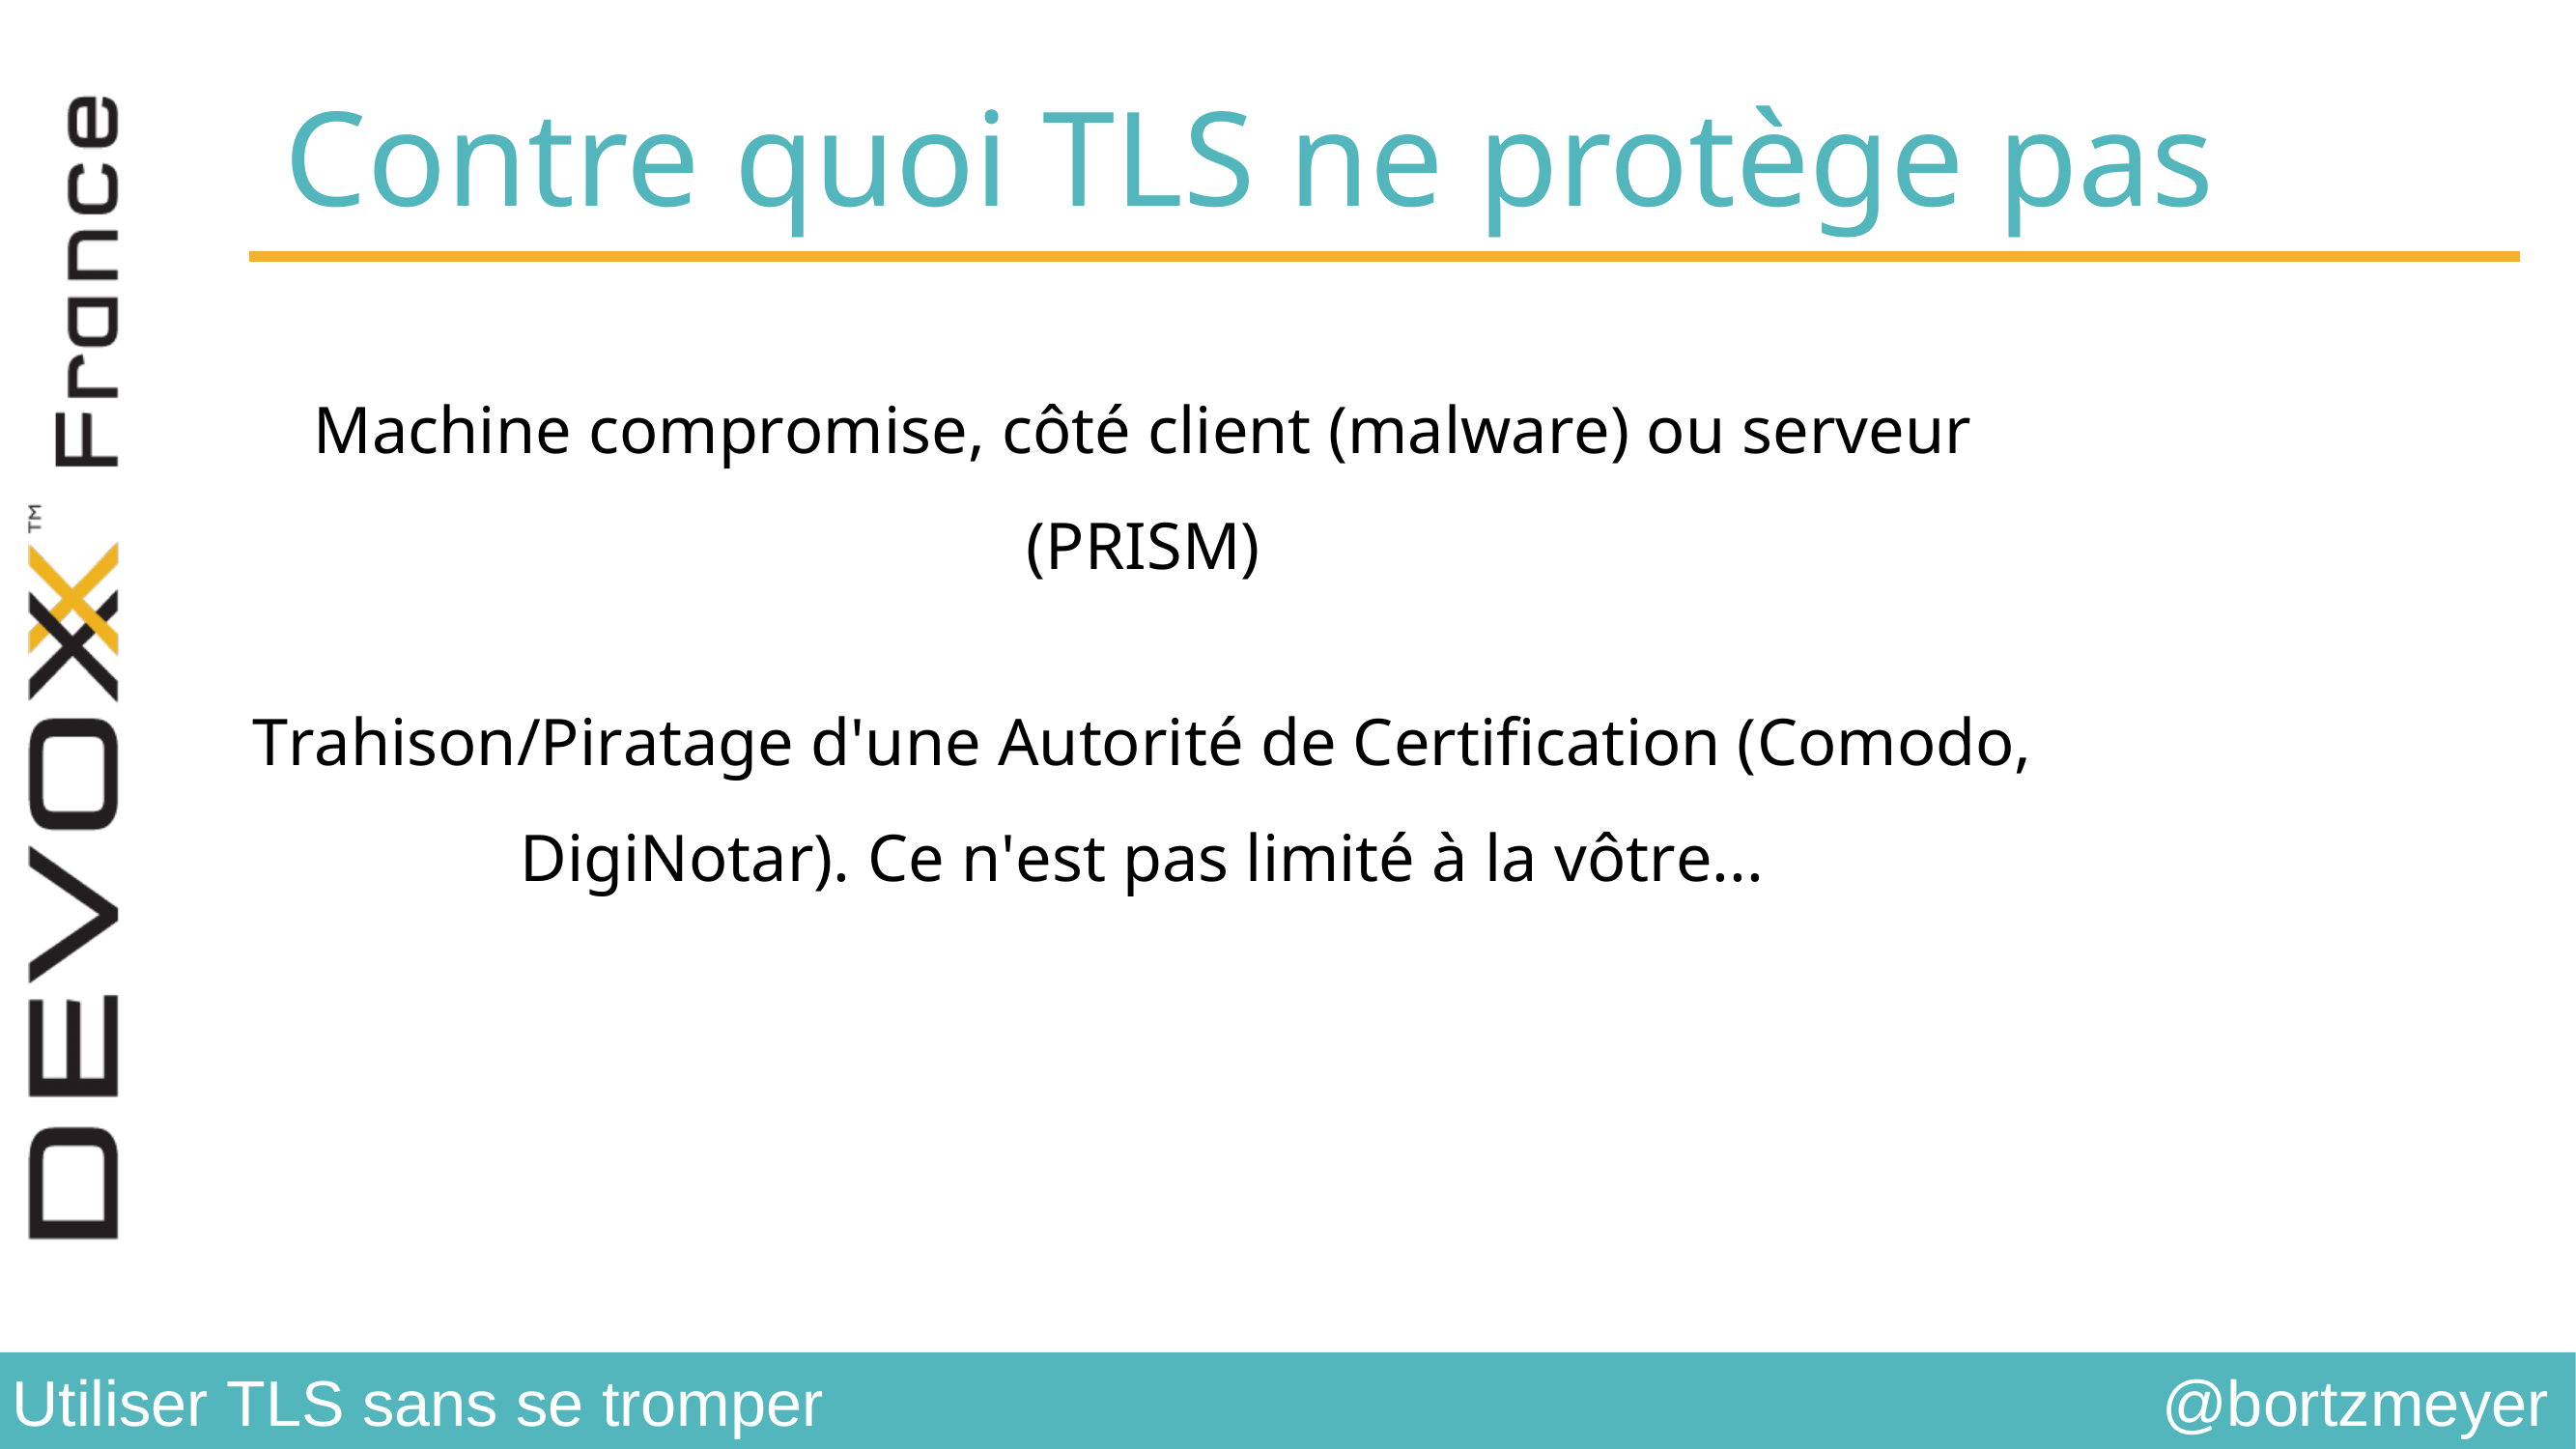

Contre quoi TLS ne protège pas
Machine compromise, côté client (malware) ou serveur (PRISM)
Trahison/Piratage d'une Autorité de Certification (Comodo, DigiNotar). Ce n'est pas limité à la vôtre...